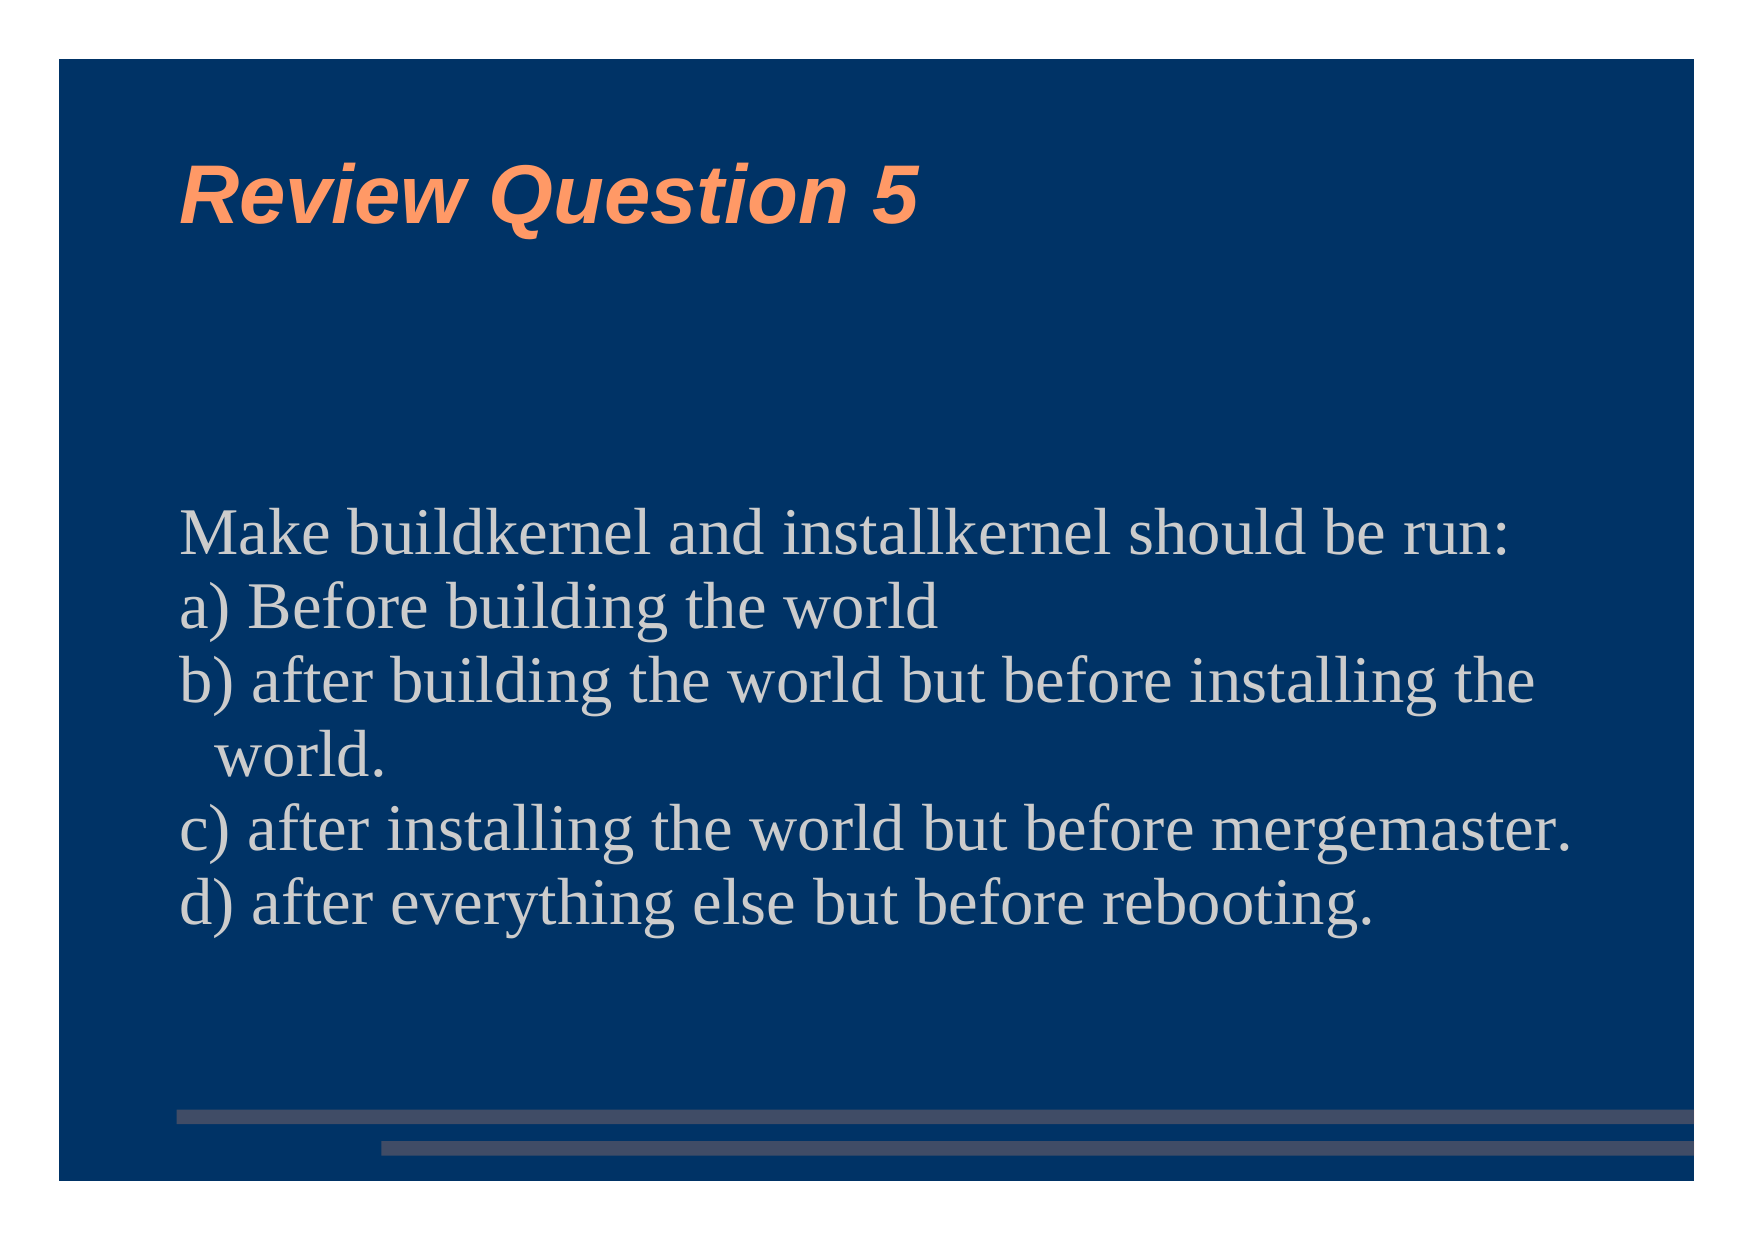

# Review Question 5
Make buildkernel and installkernel should be run:
a) Before building the world
b) after building the world but before installing the world.
c) after installing the world but before mergemaster.
d) after everything else but before rebooting.